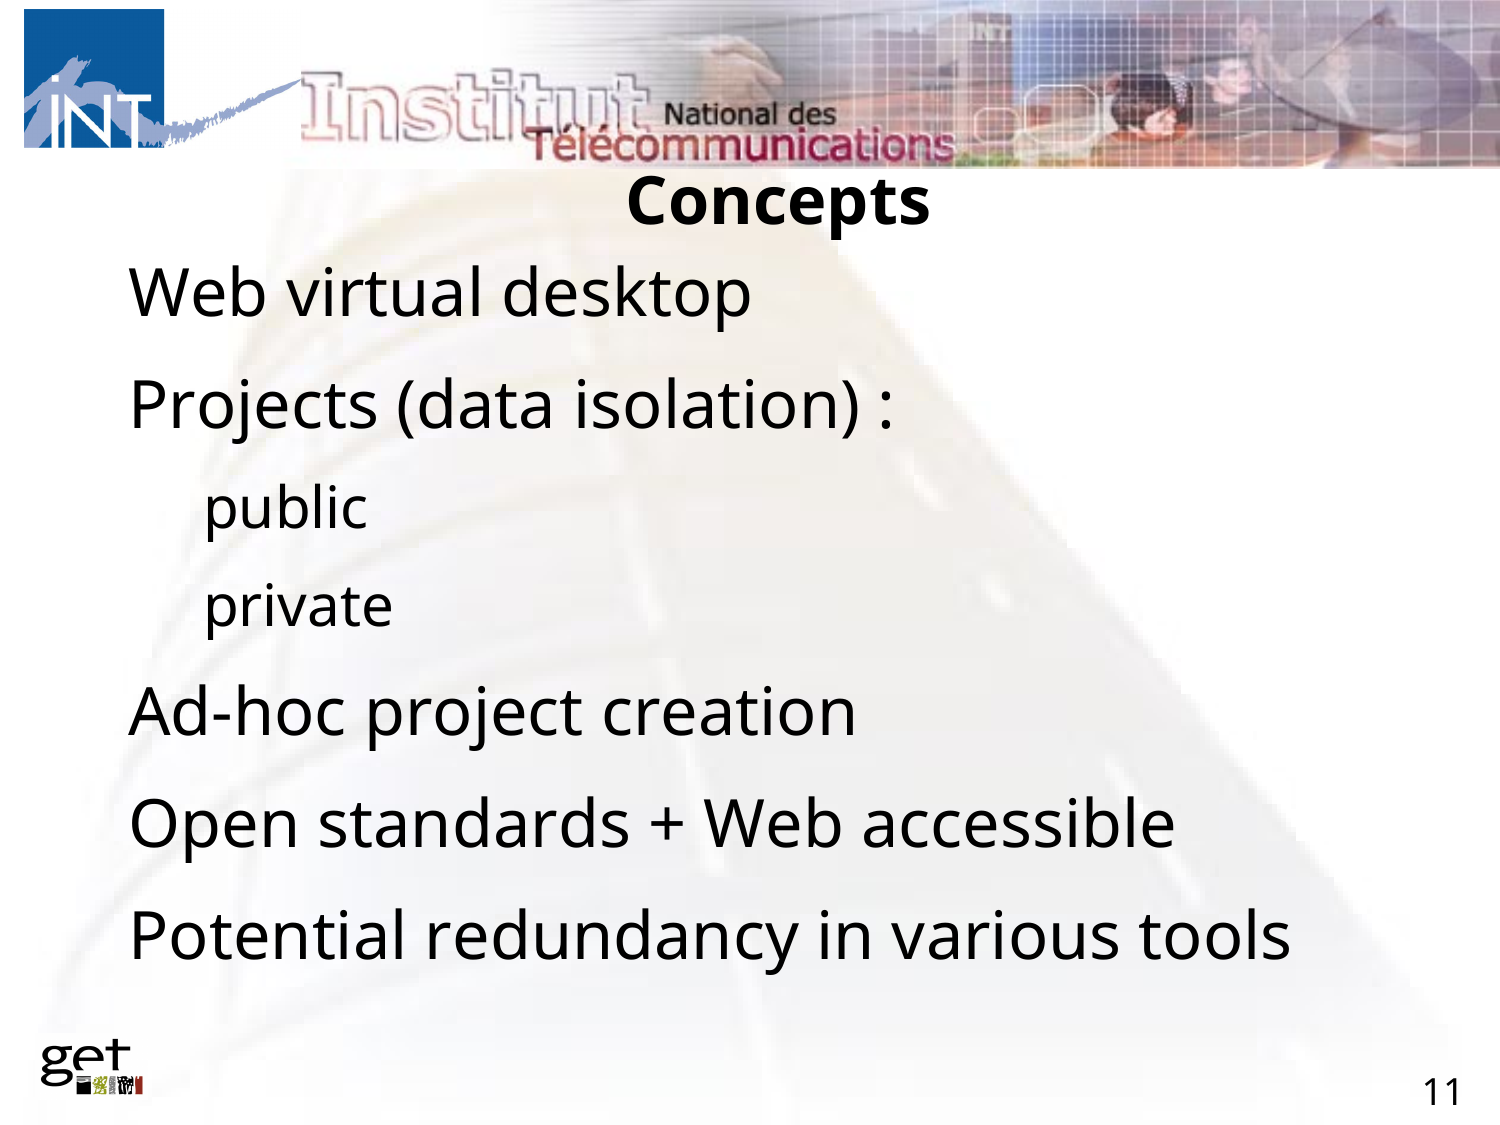

# Concepts
Web virtual desktop
Projects (data isolation) :
public
private
Ad-hoc project creation
Open standards + Web accessible
Potential redundancy in various tools